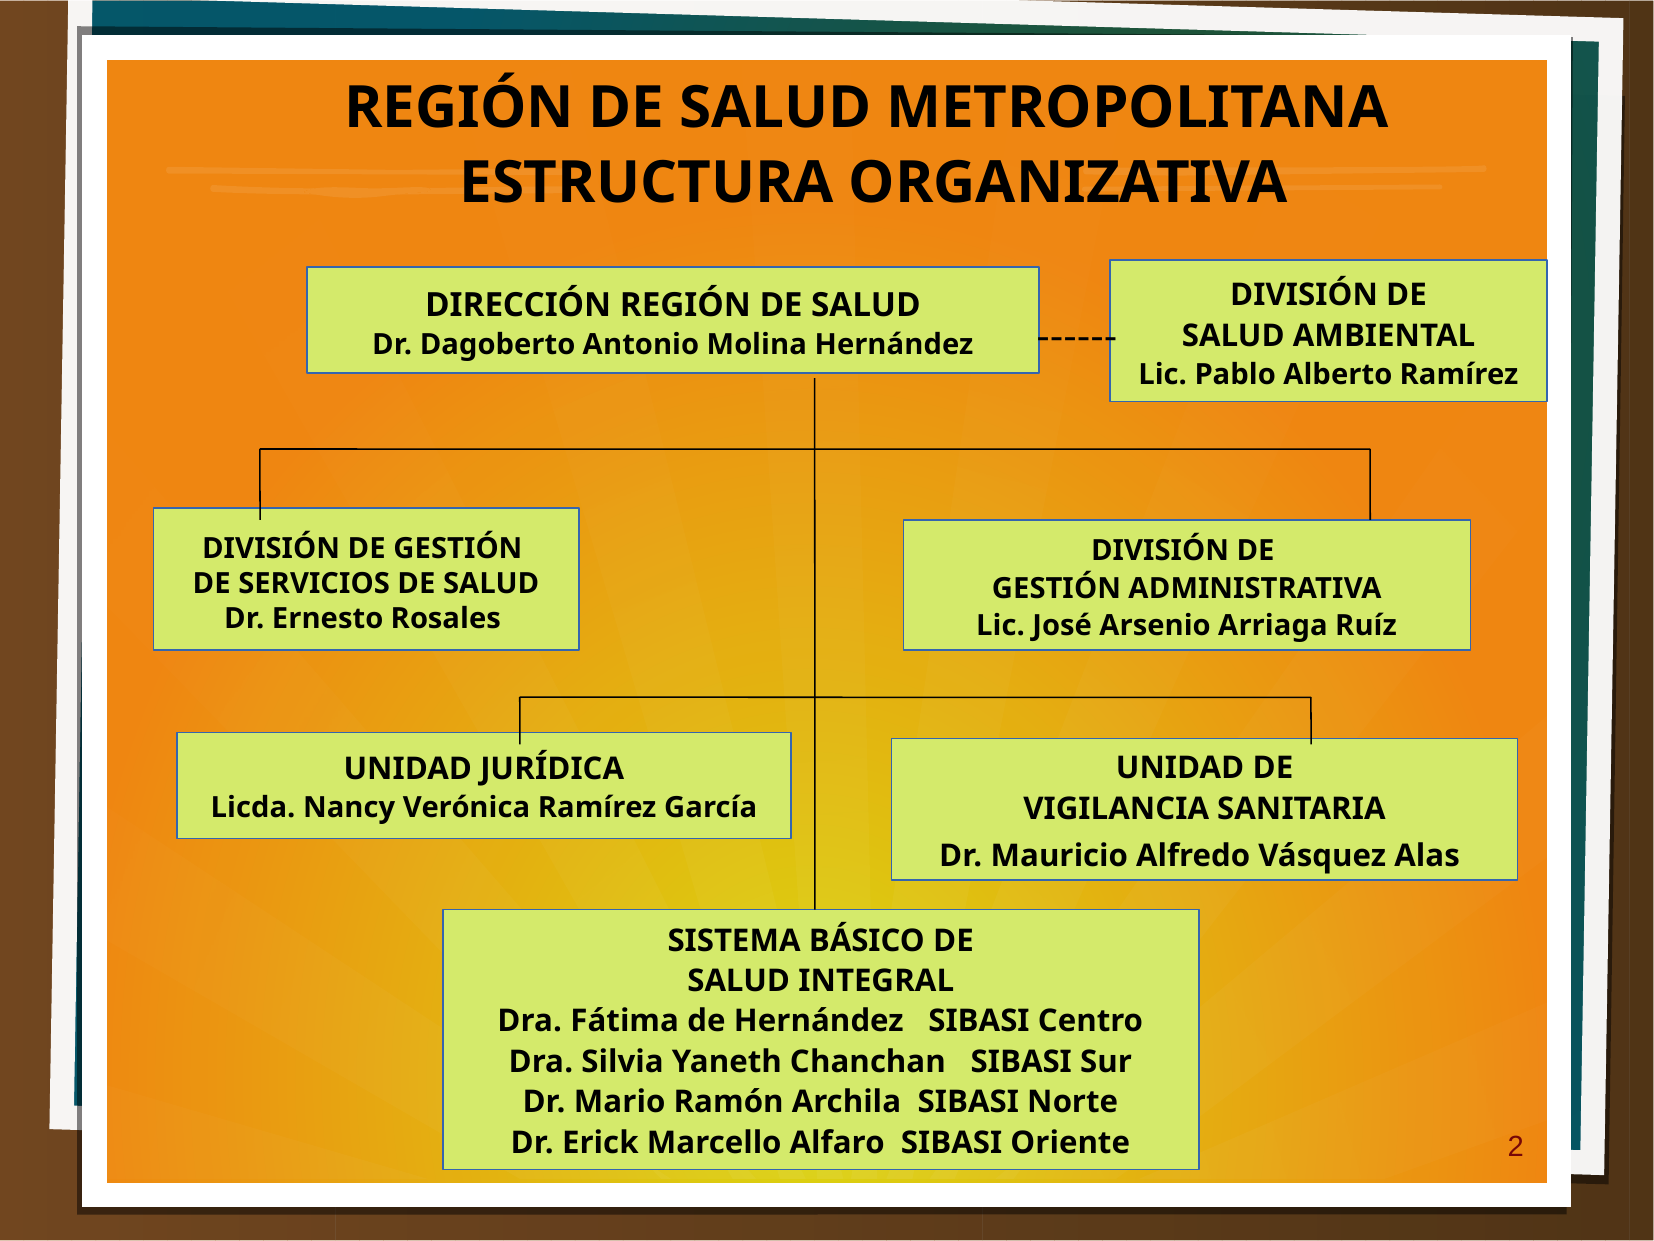

# REGIÓN DE SALUD METROPOLITANA ESTRUCTURA ORGANIZATIVA
DIVISIÓN DE
SALUD AMBIENTAL
Lic. Pablo Alberto Ramírez
DIRECCIÓN REGIÓN DE SALUD
Dr. Dagoberto Antonio Molina Hernández
------
DIVISIÓN DE GESTIÓN
DE SERVICIOS DE SALUD
Dr. Ernesto Rosales
DIVISIÓN DE
GESTIÓN ADMINISTRATIVA
Lic. José Arsenio Arriaga Ruíz
UNIDAD JURÍDICA
Licda. Nancy Verónica Ramírez García
UNIDAD DE
VIGILANCIA SANITARIA
Dr. Mauricio Alfredo Vásquez Alas
SISTEMA BÁSICO DE
SALUD INTEGRAL
Dra. Fátima de Hernández SIBASI Centro
Dra. Silvia Yaneth Chanchan SIBASI Sur
Dr. Mario Ramón Archila SIBASI Norte
Dr. Erick Marcello Alfaro SIBASI Oriente
2